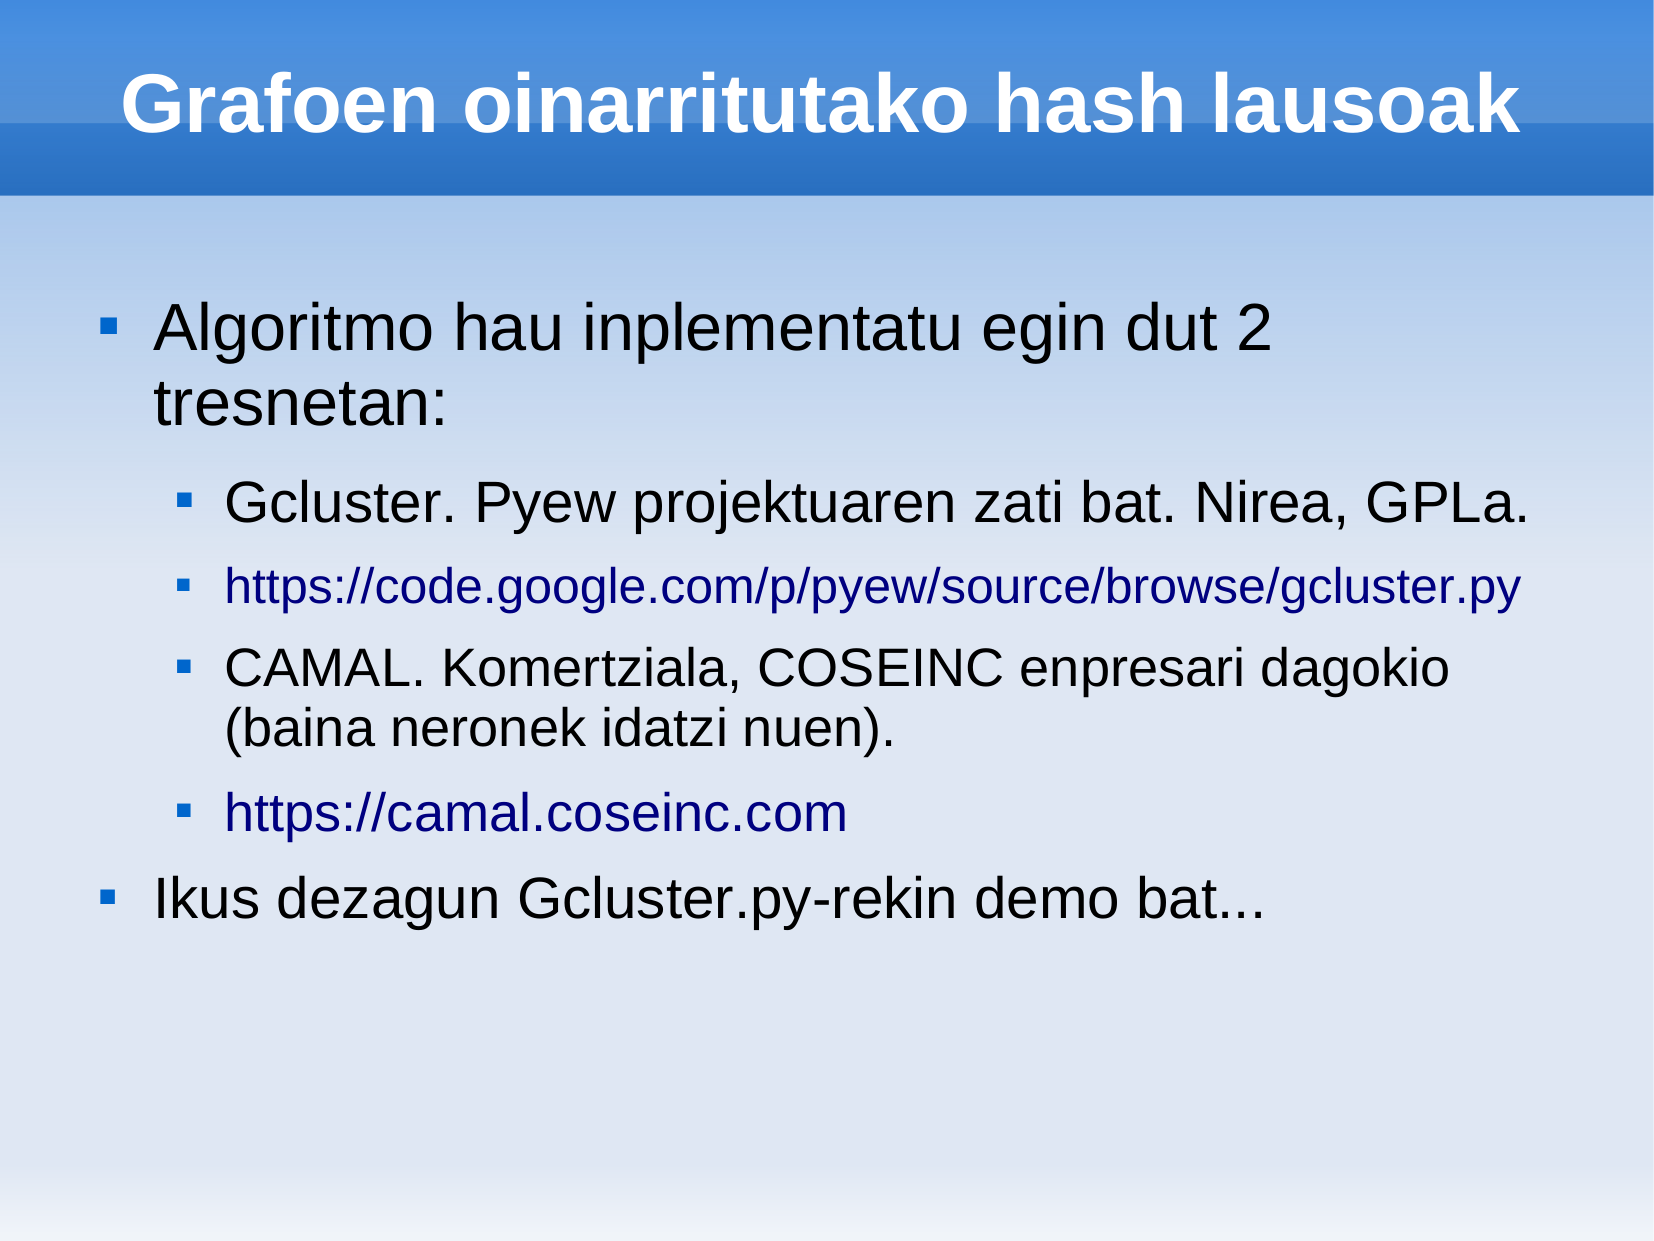

# Grafoen oinarritutako hash lausoak
Algoritmo hau inplementatu egin dut 2 tresnetan:
Gcluster. Pyew projektuaren zati bat. Nirea, GPLa.
https://code.google.com/p/pyew/source/browse/gcluster.py
CAMAL. Komertziala, COSEINC enpresari dagokio (baina neronek idatzi nuen).
https://camal.coseinc.com
Ikus dezagun Gcluster.py-rekin demo bat...